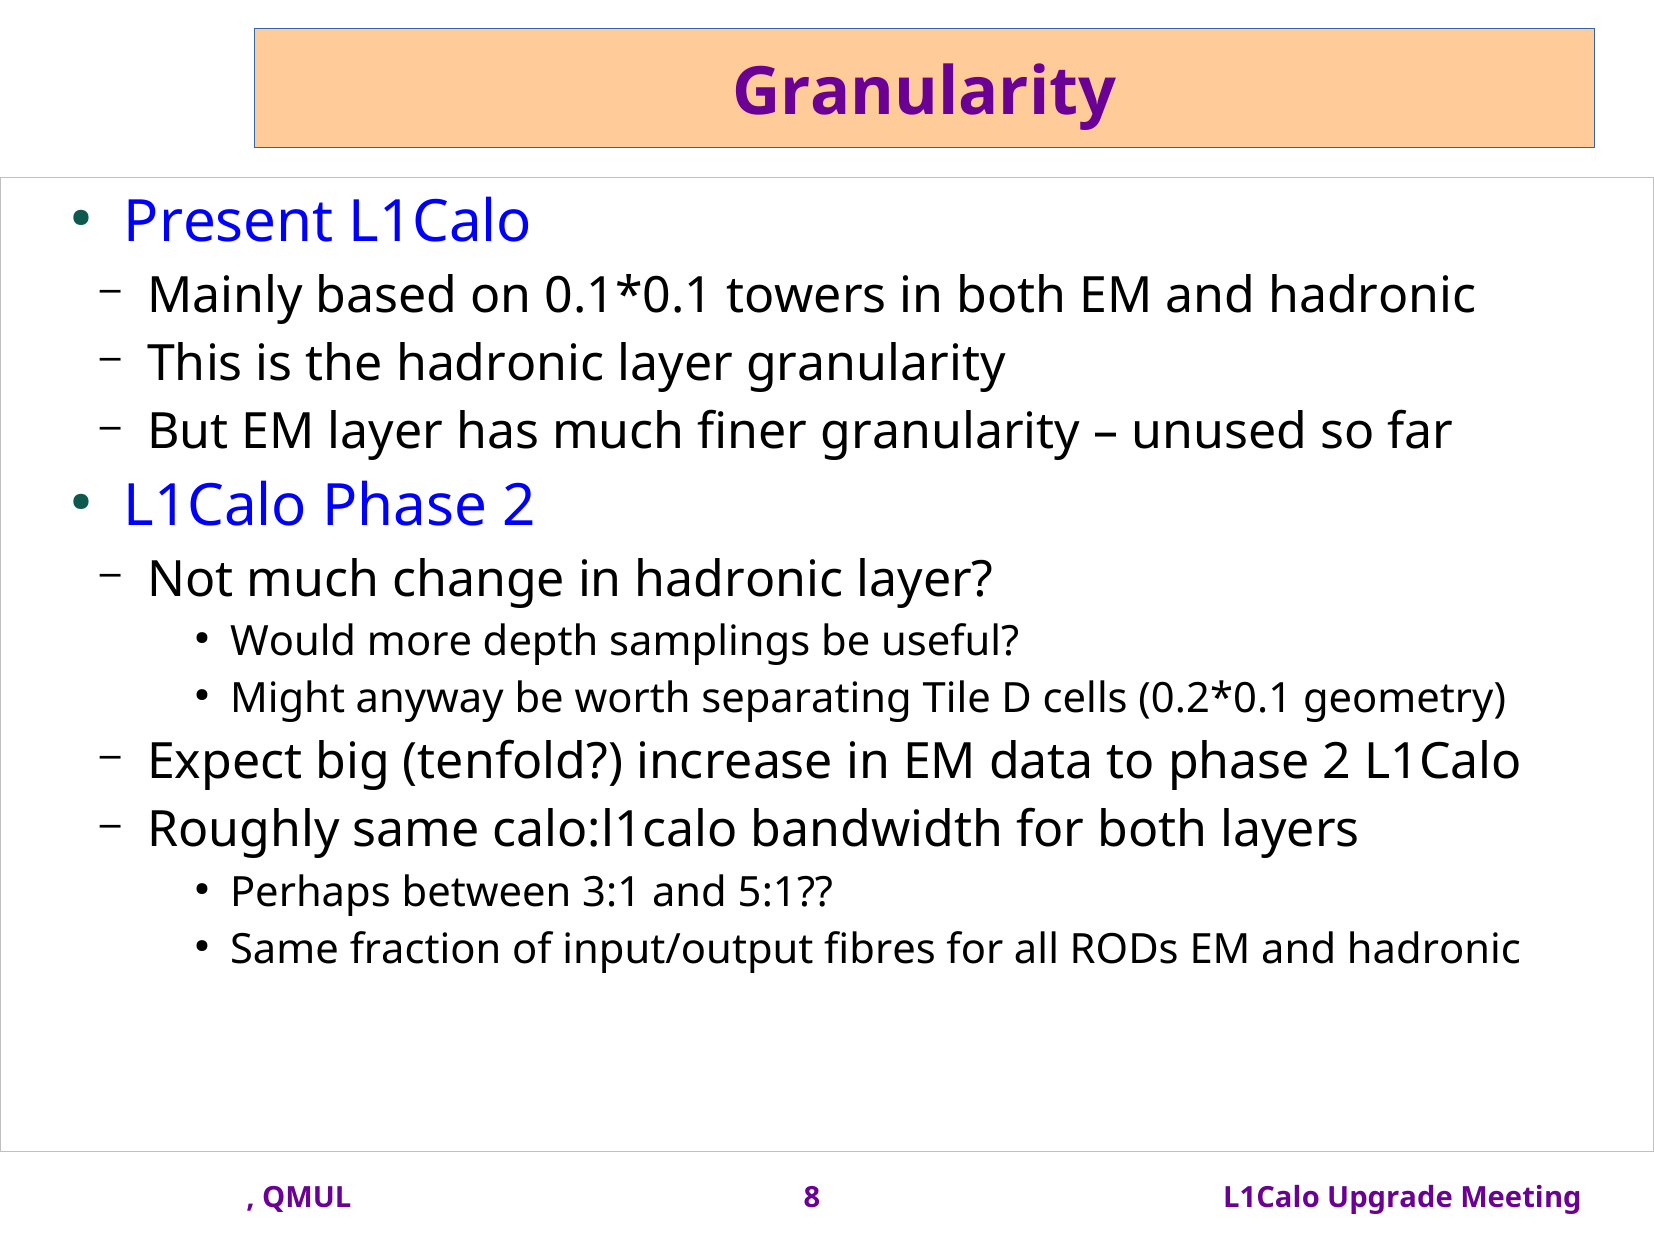

# Granularity
Present L1Calo
Mainly based on 0.1*0.1 towers in both EM and hadronic
This is the hadronic layer granularity
But EM layer has much finer granularity – unused so far
L1Calo Phase 2
Not much change in hadronic layer?
Would more depth samplings be useful?
Might anyway be worth separating Tile D cells (0.2*0.1 geometry)
Expect big (tenfold?) increase in EM data to phase 2 L1Calo
Roughly same calo:l1calo bandwidth for both layers
Perhaps between 3:1 and 5:1??
Same fraction of input/output fibres for all RODs EM and hadronic